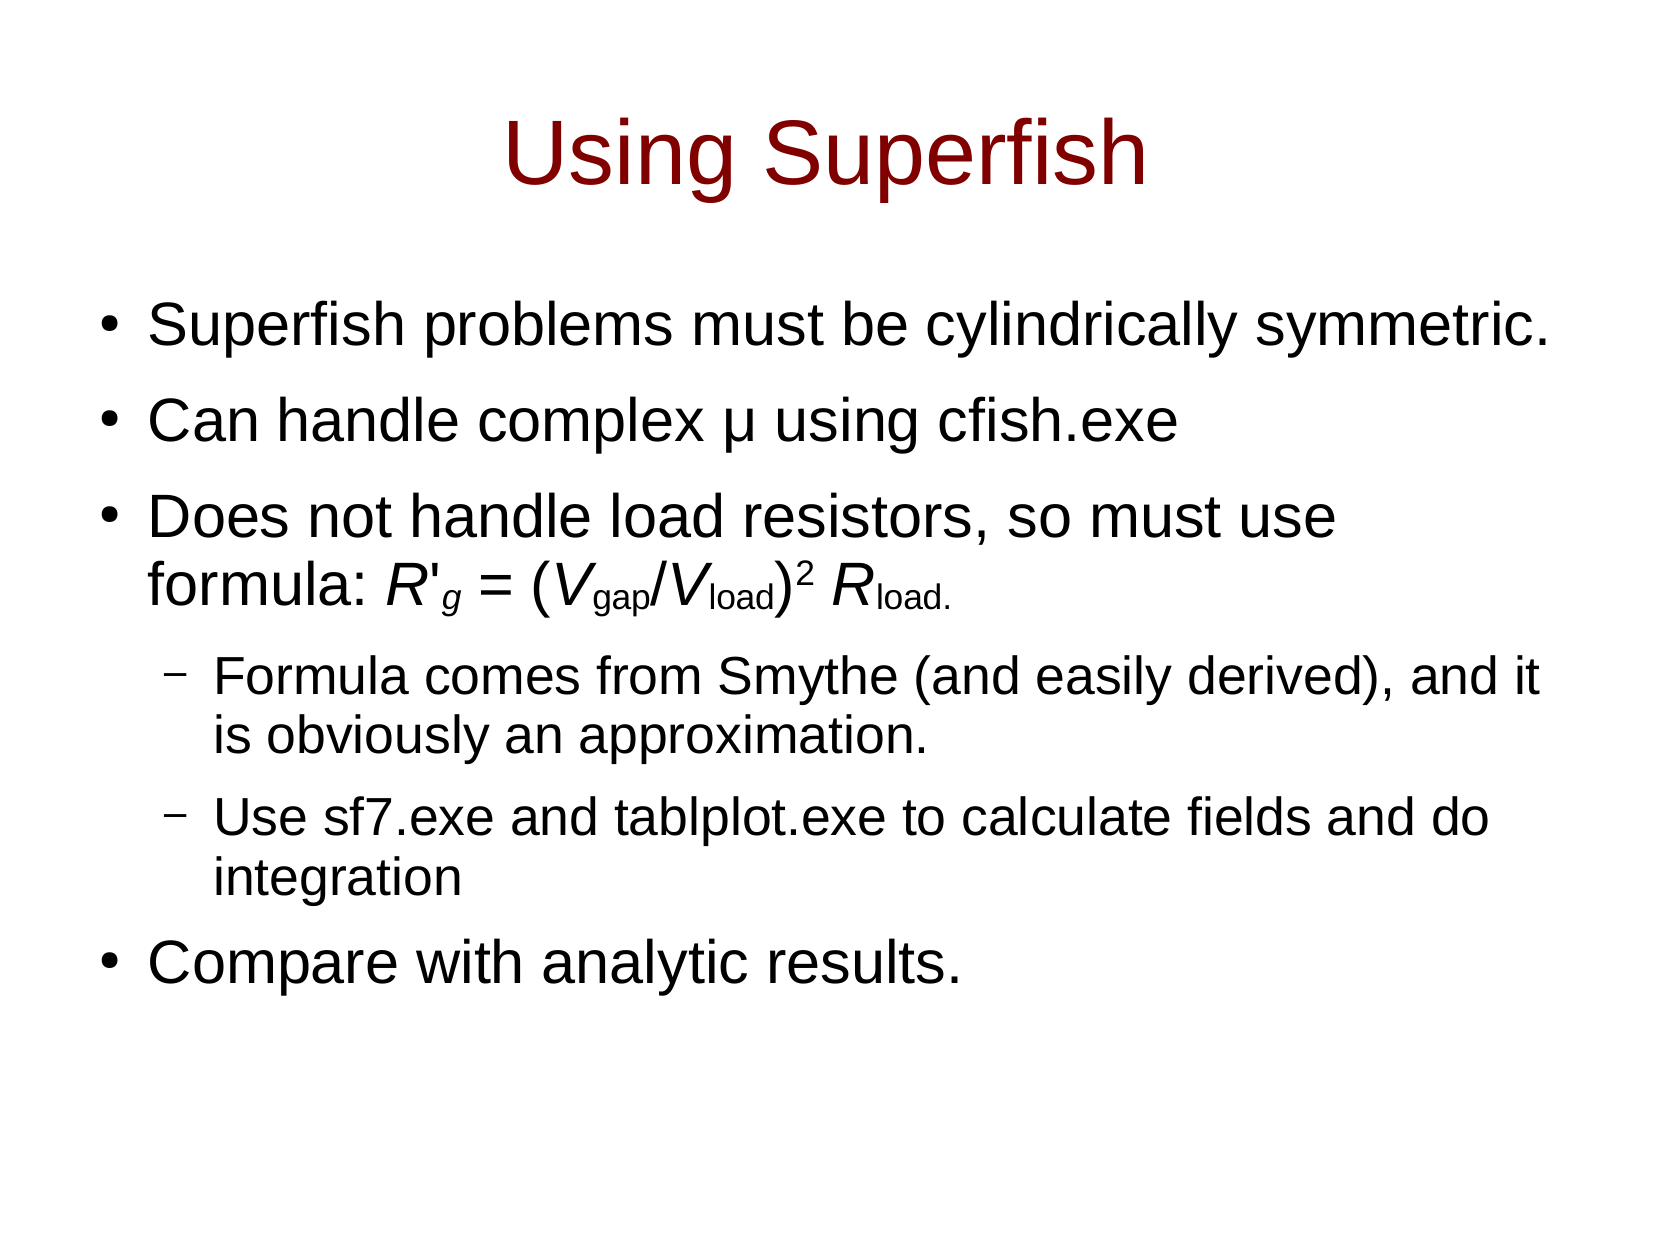

# Using Superfish
Superfish problems must be cylindrically symmetric.
Can handle complex μ using cfish.exe
Does not handle load resistors, so must use formula: R'g = (Vgap/Vload)2 Rload.
Formula comes from Smythe (and easily derived), and it is obviously an approximation.
Use sf7.exe and tablplot.exe to calculate fields and do integration
Compare with analytic results.